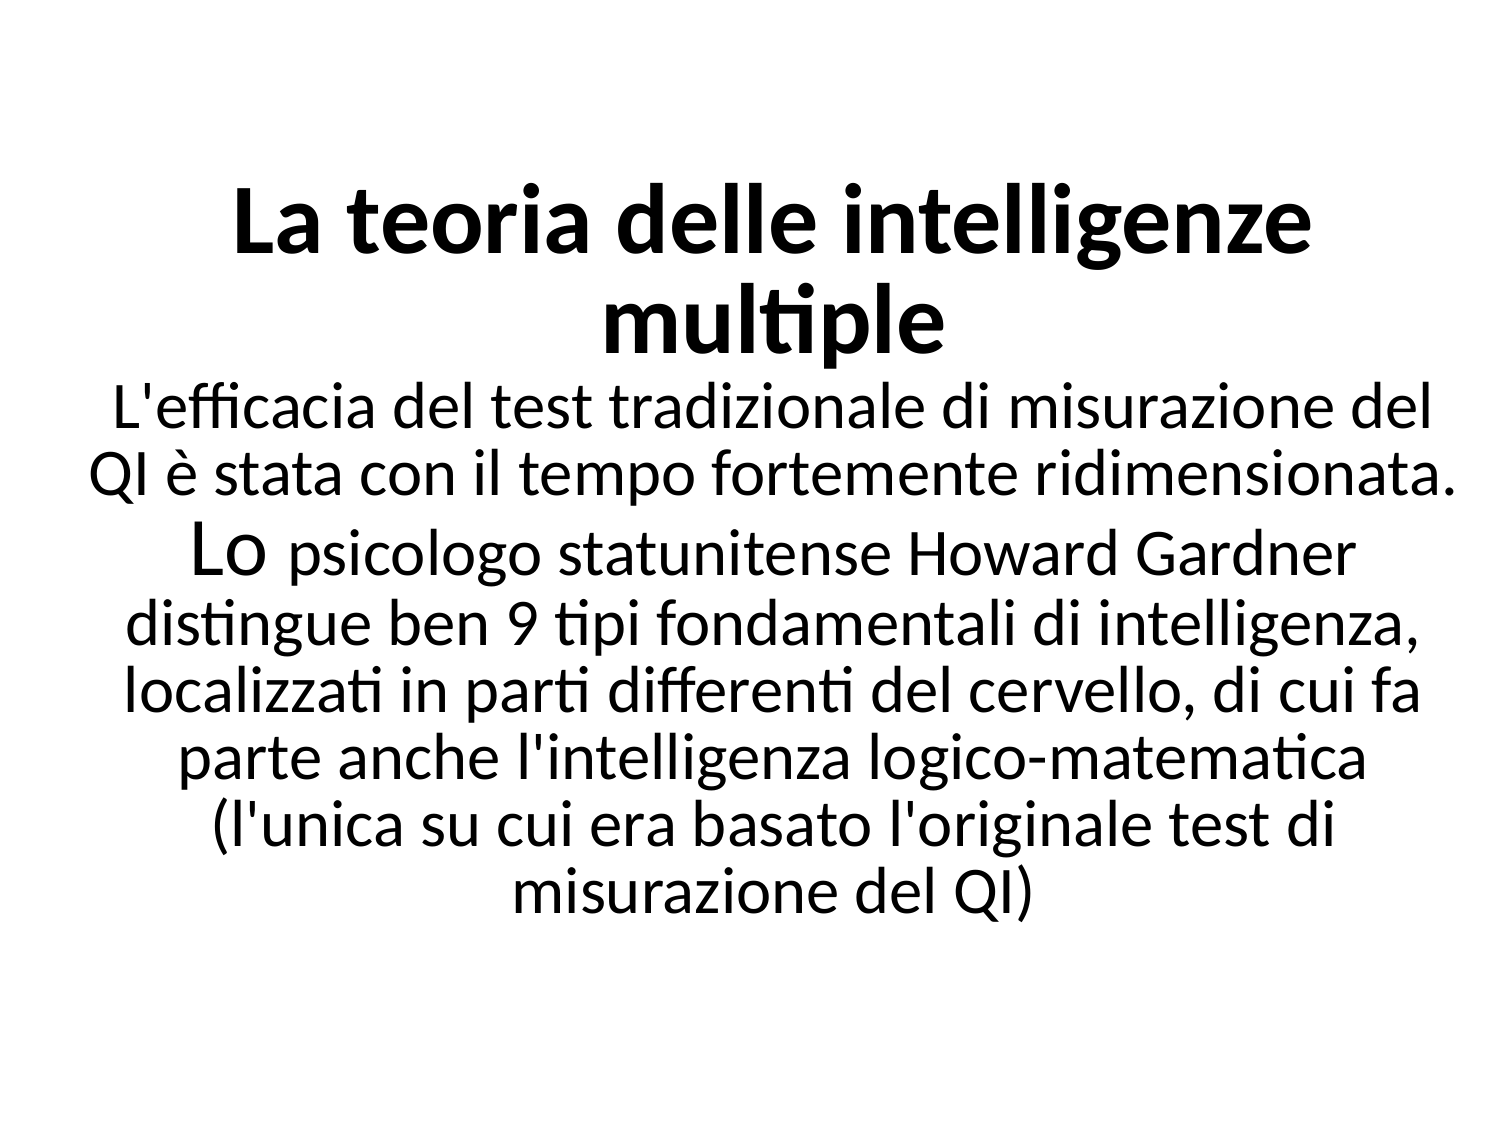

# La teoria delle intelligenze multiple L'efficacia del test tradizionale di misurazione del QI è stata con il tempo fortemente ridimensionata. Lo psicologo statunitense Howard Gardner distingue ben 9 tipi fondamentali di intelligenza, localizzati in parti differenti del cervello, di cui fa parte anche l'intelligenza logico-matematica (l'unica su cui era basato l'originale test di misurazione del QI)